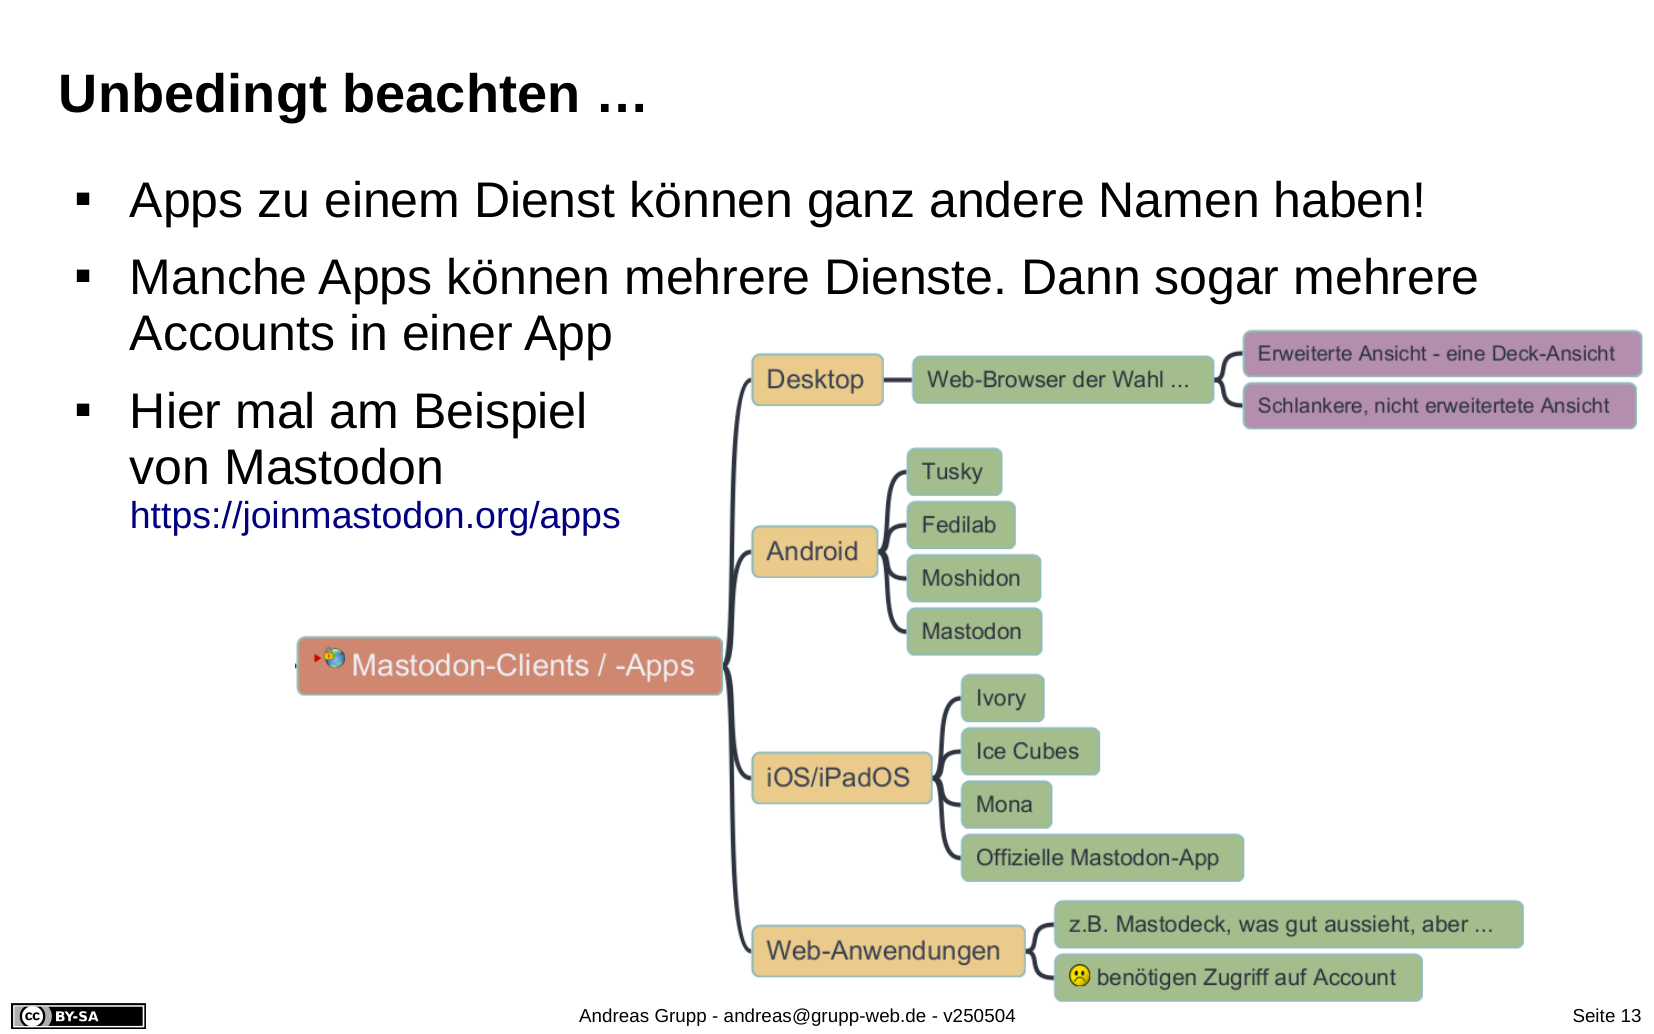

# Unbedingt beachten …
Apps zu einem Dienst können ganz andere Namen haben!
Manche Apps können mehrere Dienste. Dann sogar mehrere
Accounts in einer App
Hier mal am Beispiel
von Mastodon
https://joinmastodon.org/apps
Andreas Grupp - andreas@grupp-web.de - v250504
13